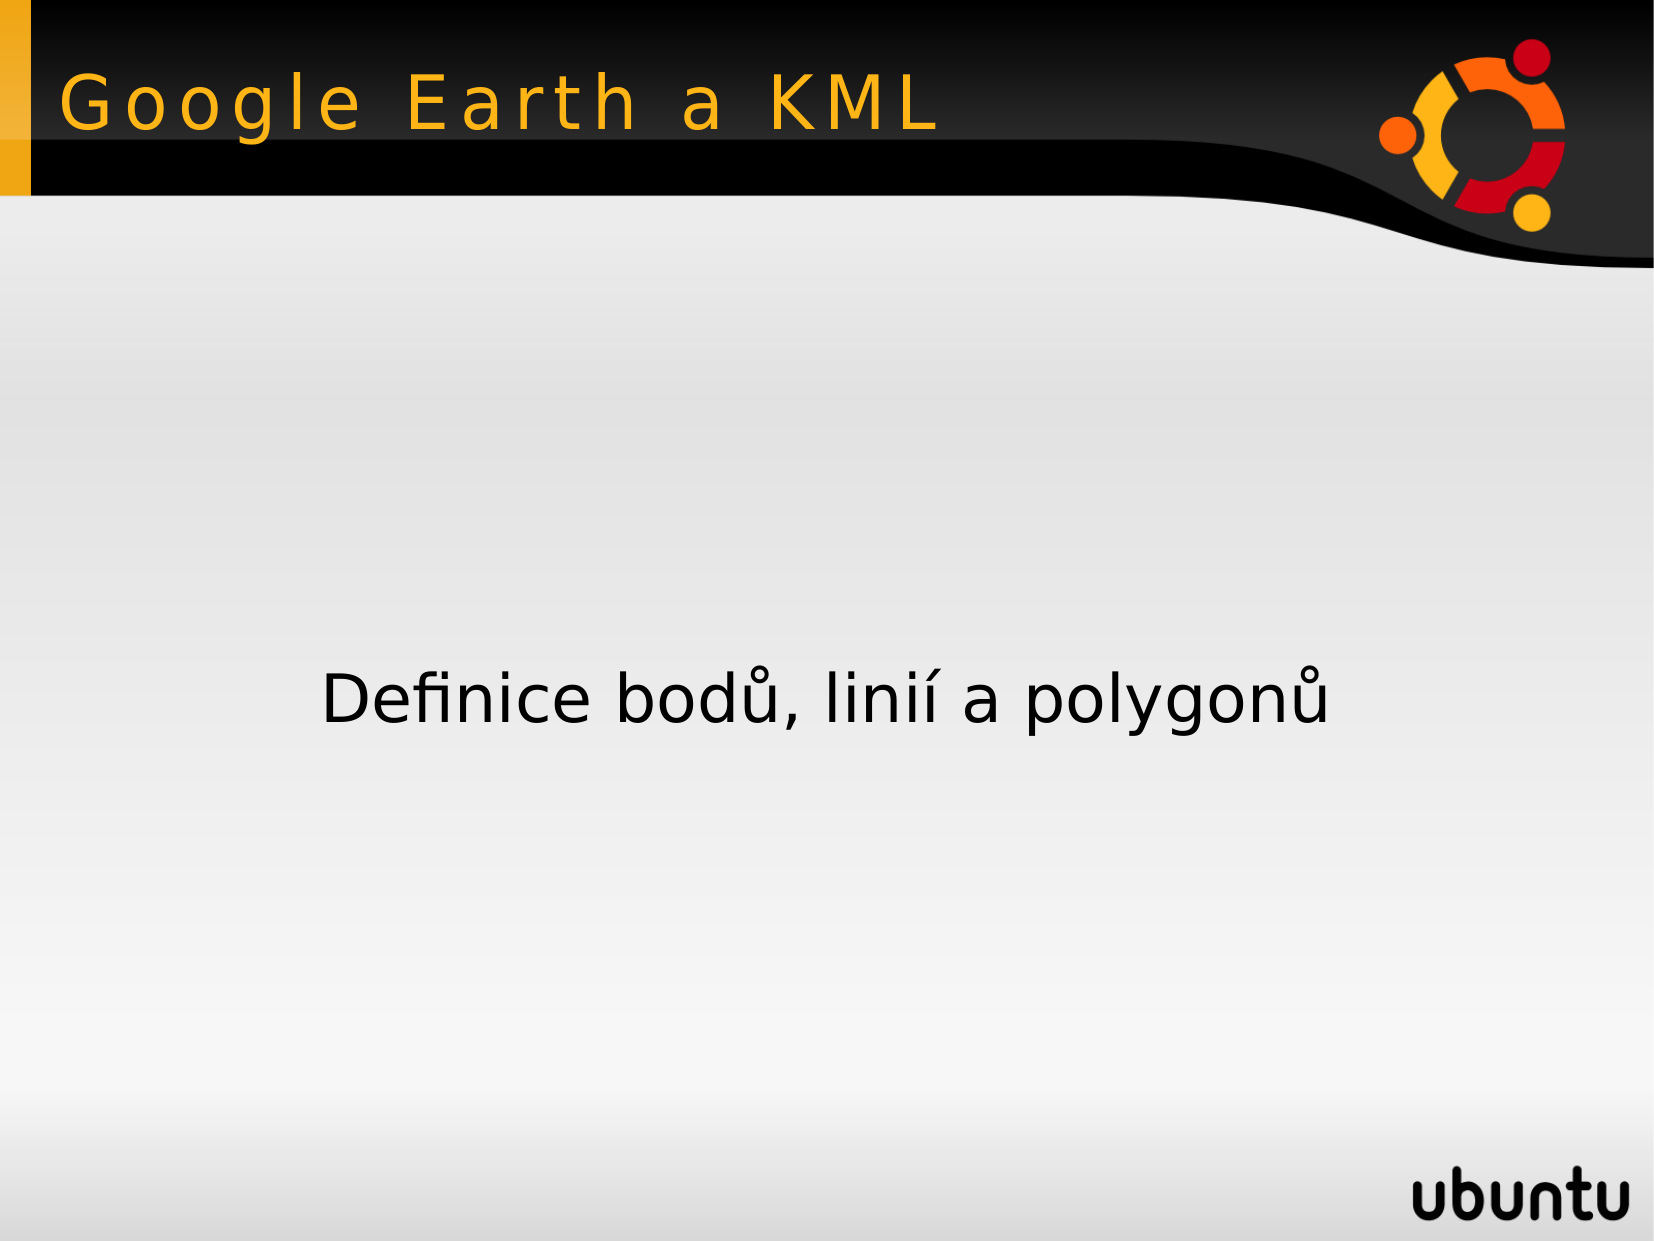

# Google Earth a KML
Definice bodů, linií a polygonů